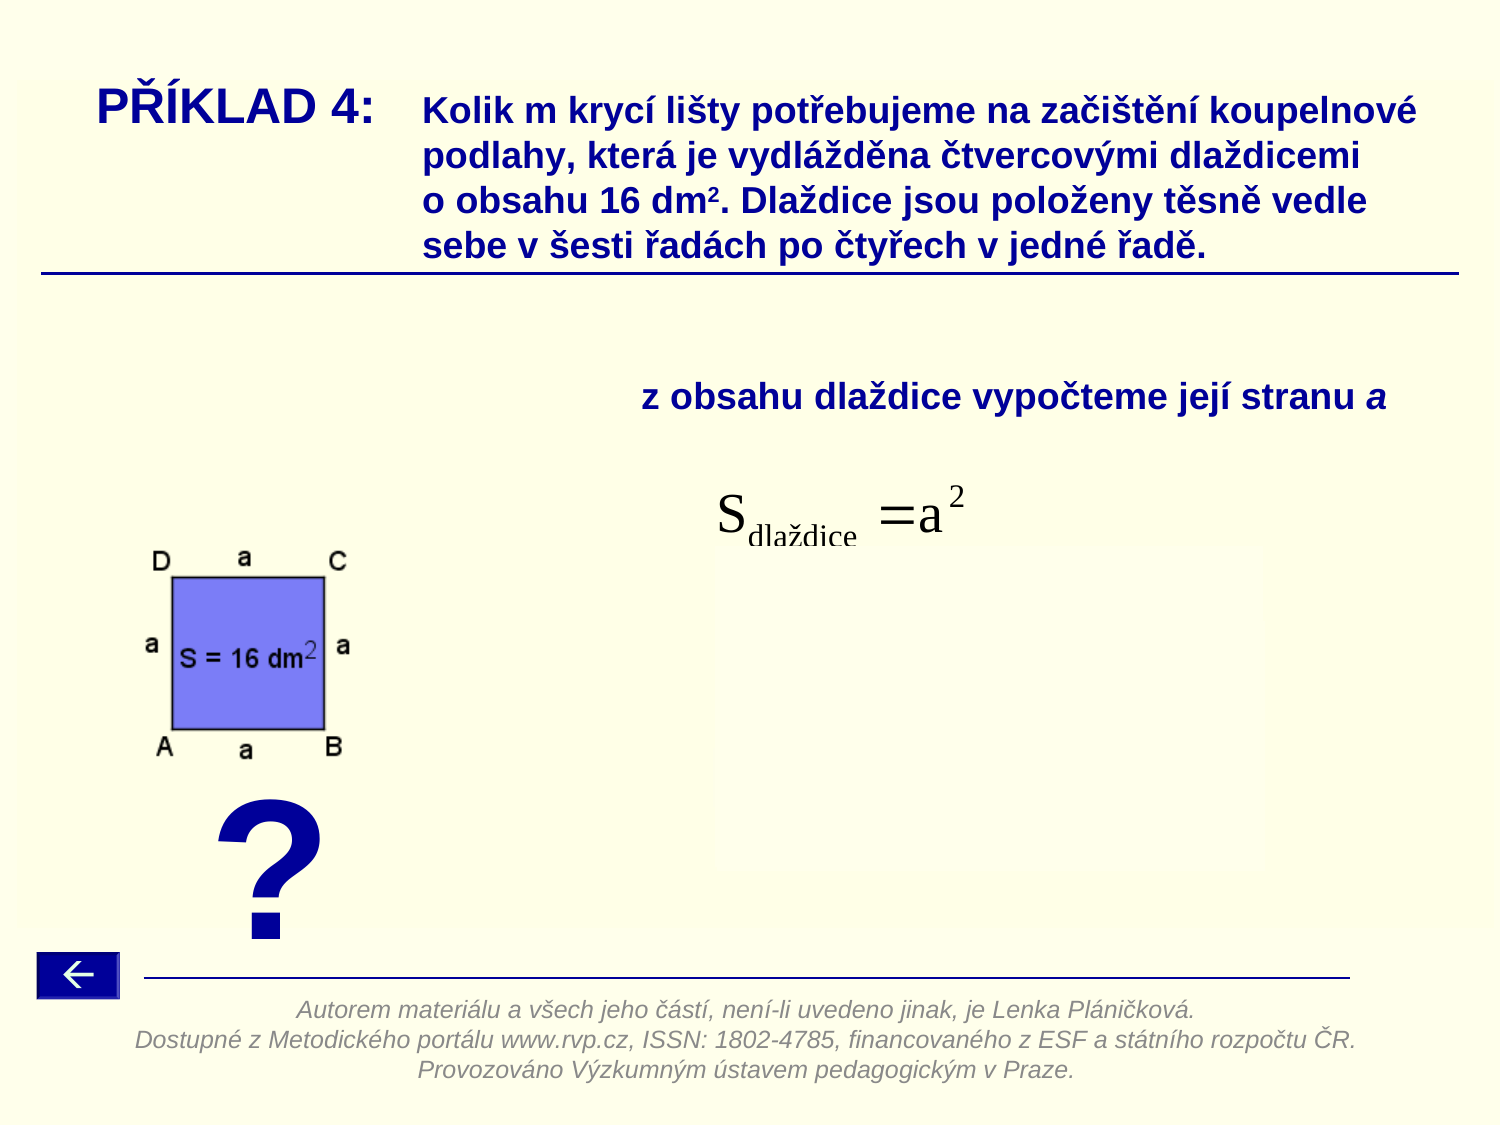

# PŘÍKLAD 4:
Kolik m krycí lišty potřebujeme na začištění koupelnové
podlahy, která je vydlážděna čtvercovými dlaždicemi
o obsahu 16 dm2. Dlaždice jsou položeny těsně vedle
sebe v šesti řadách po čtyřech v jedné řadě.
z obsahu dlaždice vypočteme její stranu a
?

Autorem materiálu a všech jeho částí, není-li uvedeno jinak, je Lenka Pláničková.
Dostupné z Metodického portálu www.rvp.cz, ISSN: 1802-4785, financovaného z ESF a státního rozpočtu ČR.
Provozováno Výzkumným ústavem pedagogickým v Praze.